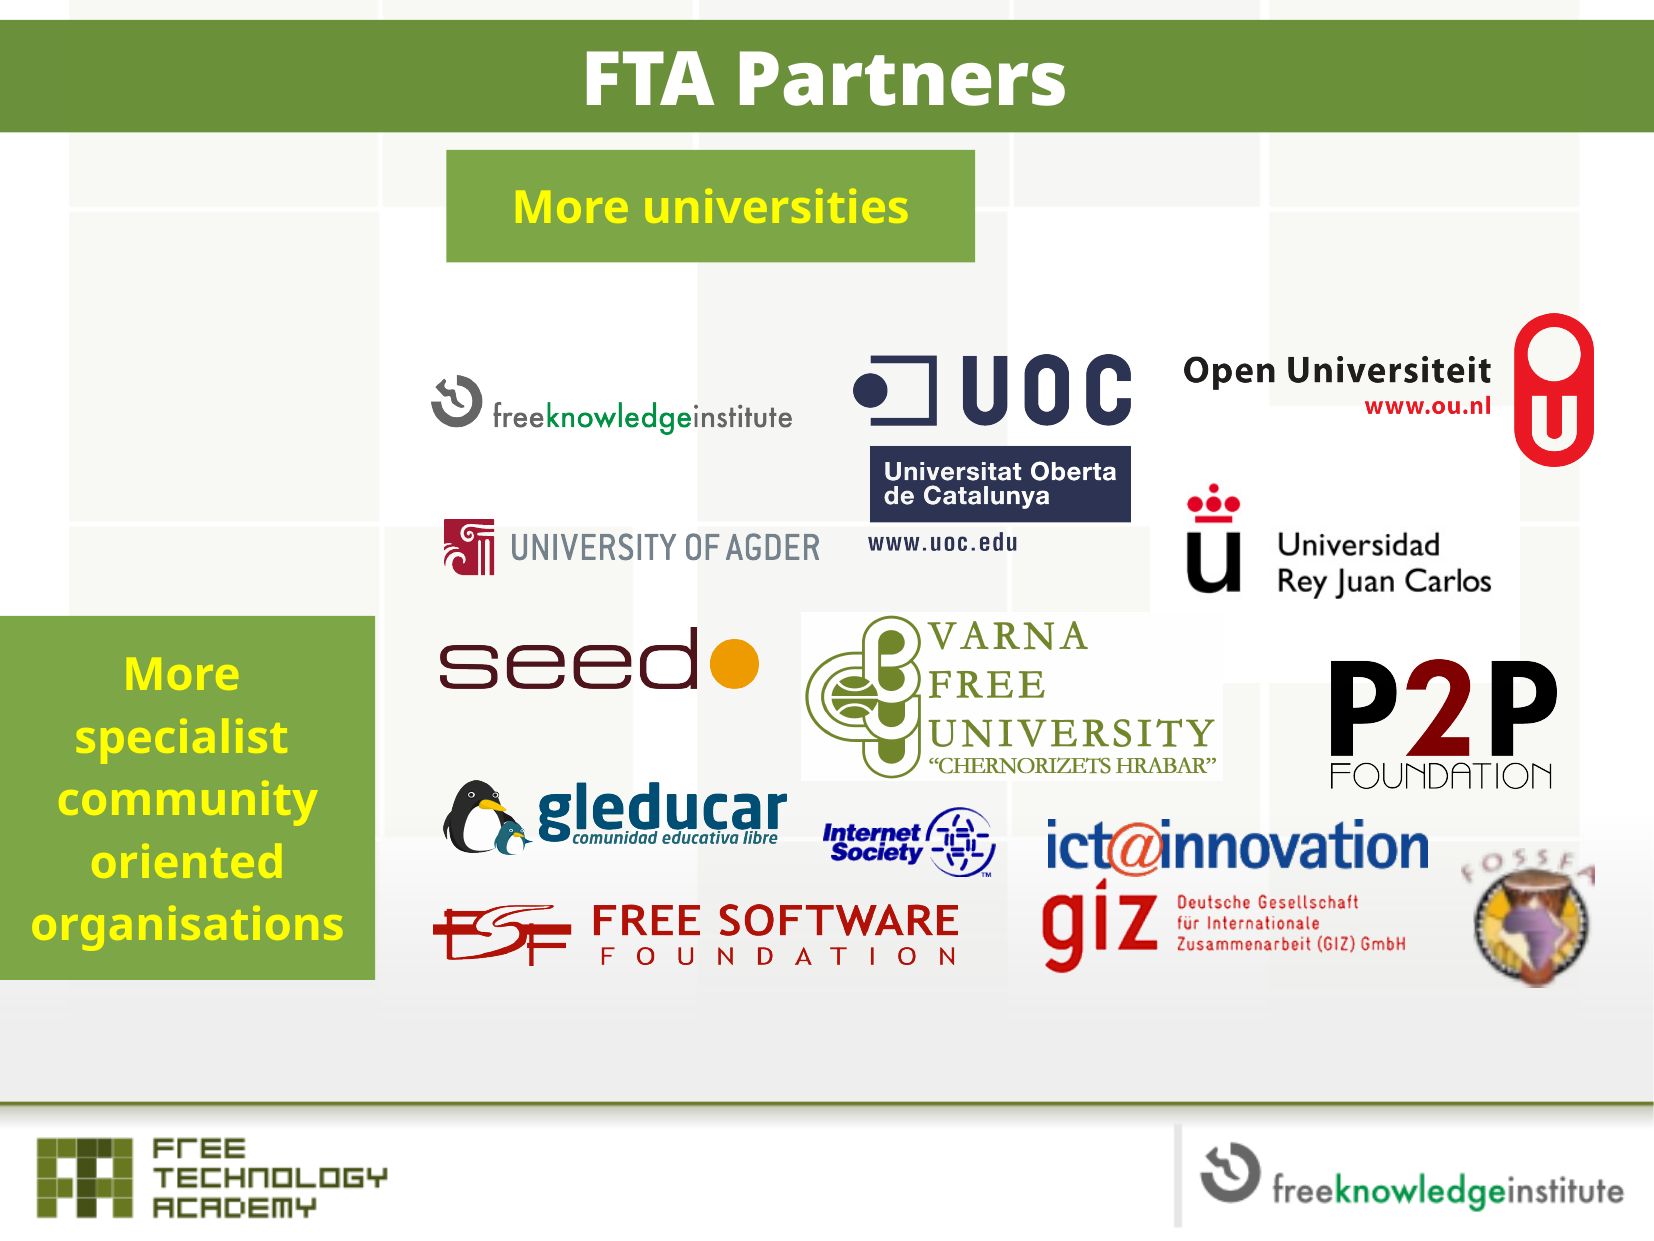

# FTA Partners
More universities
More
specialist
community
oriented
organisations